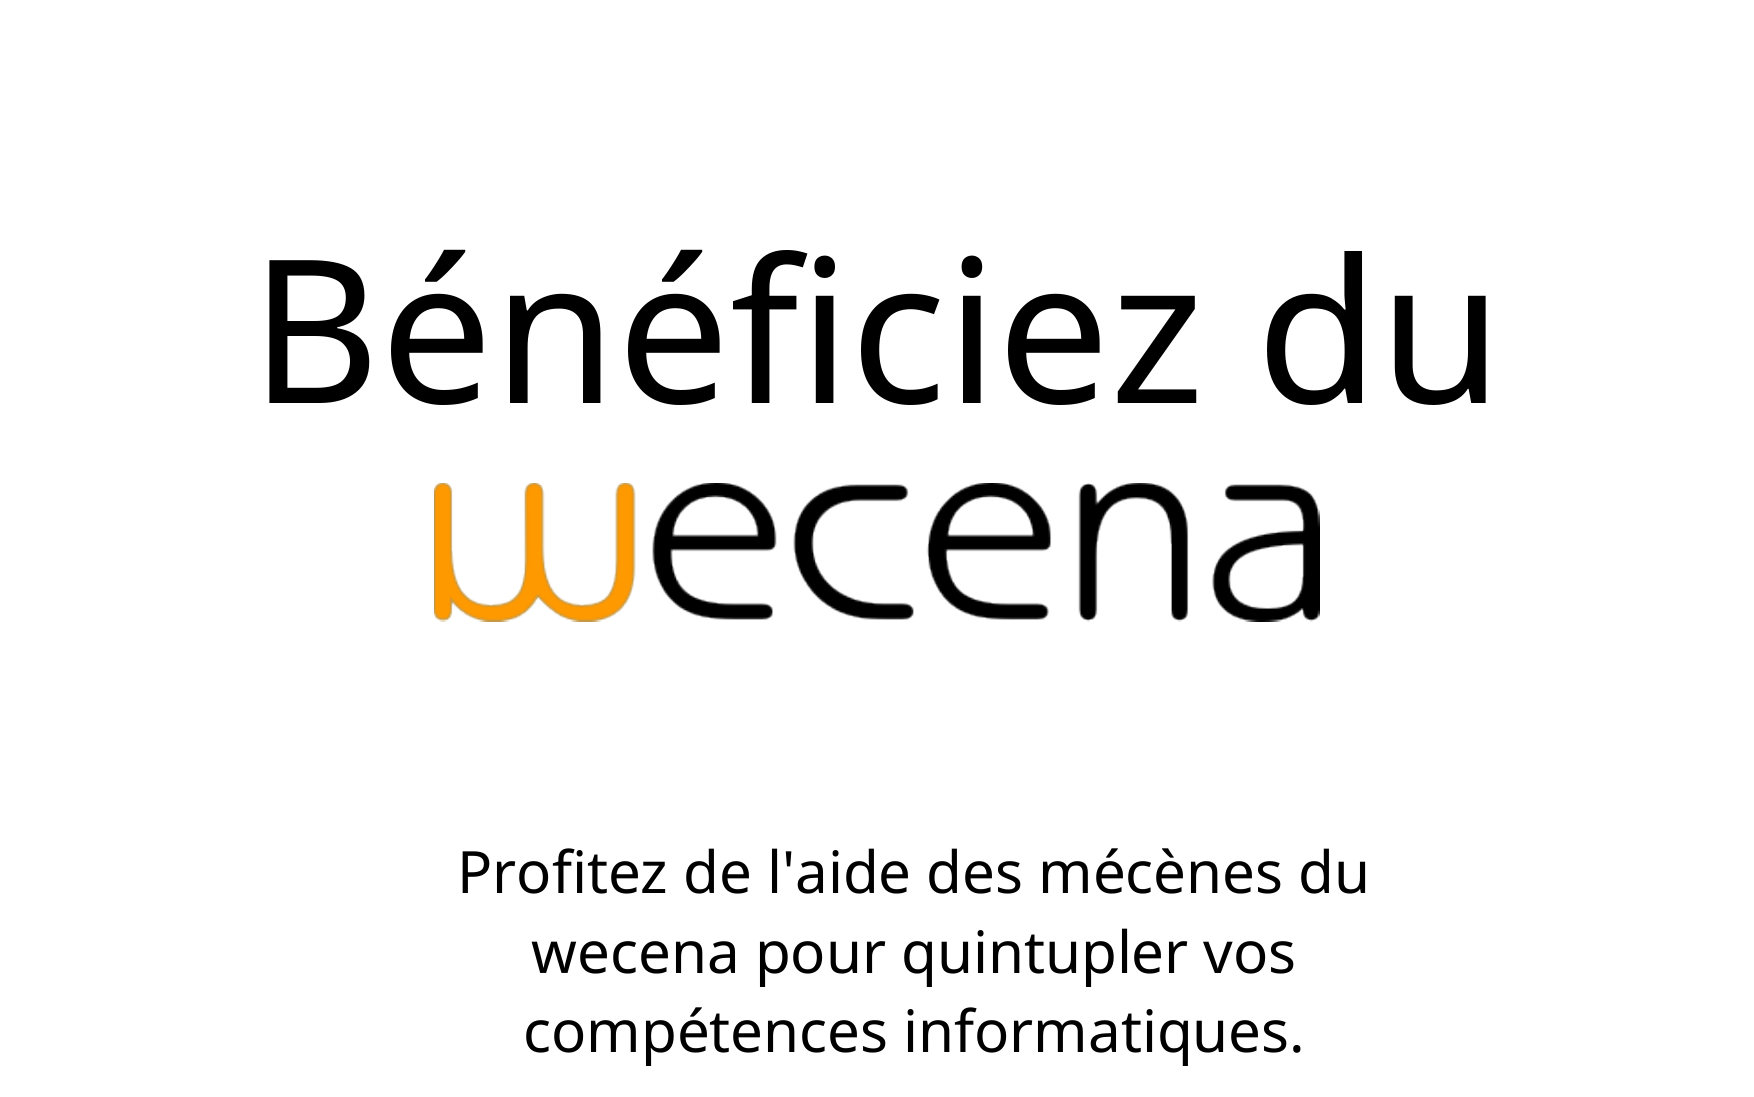

Bénéficiez du
# Profitez de l'aide des mécènes du wecena pour quintupler vos compétences informatiques.